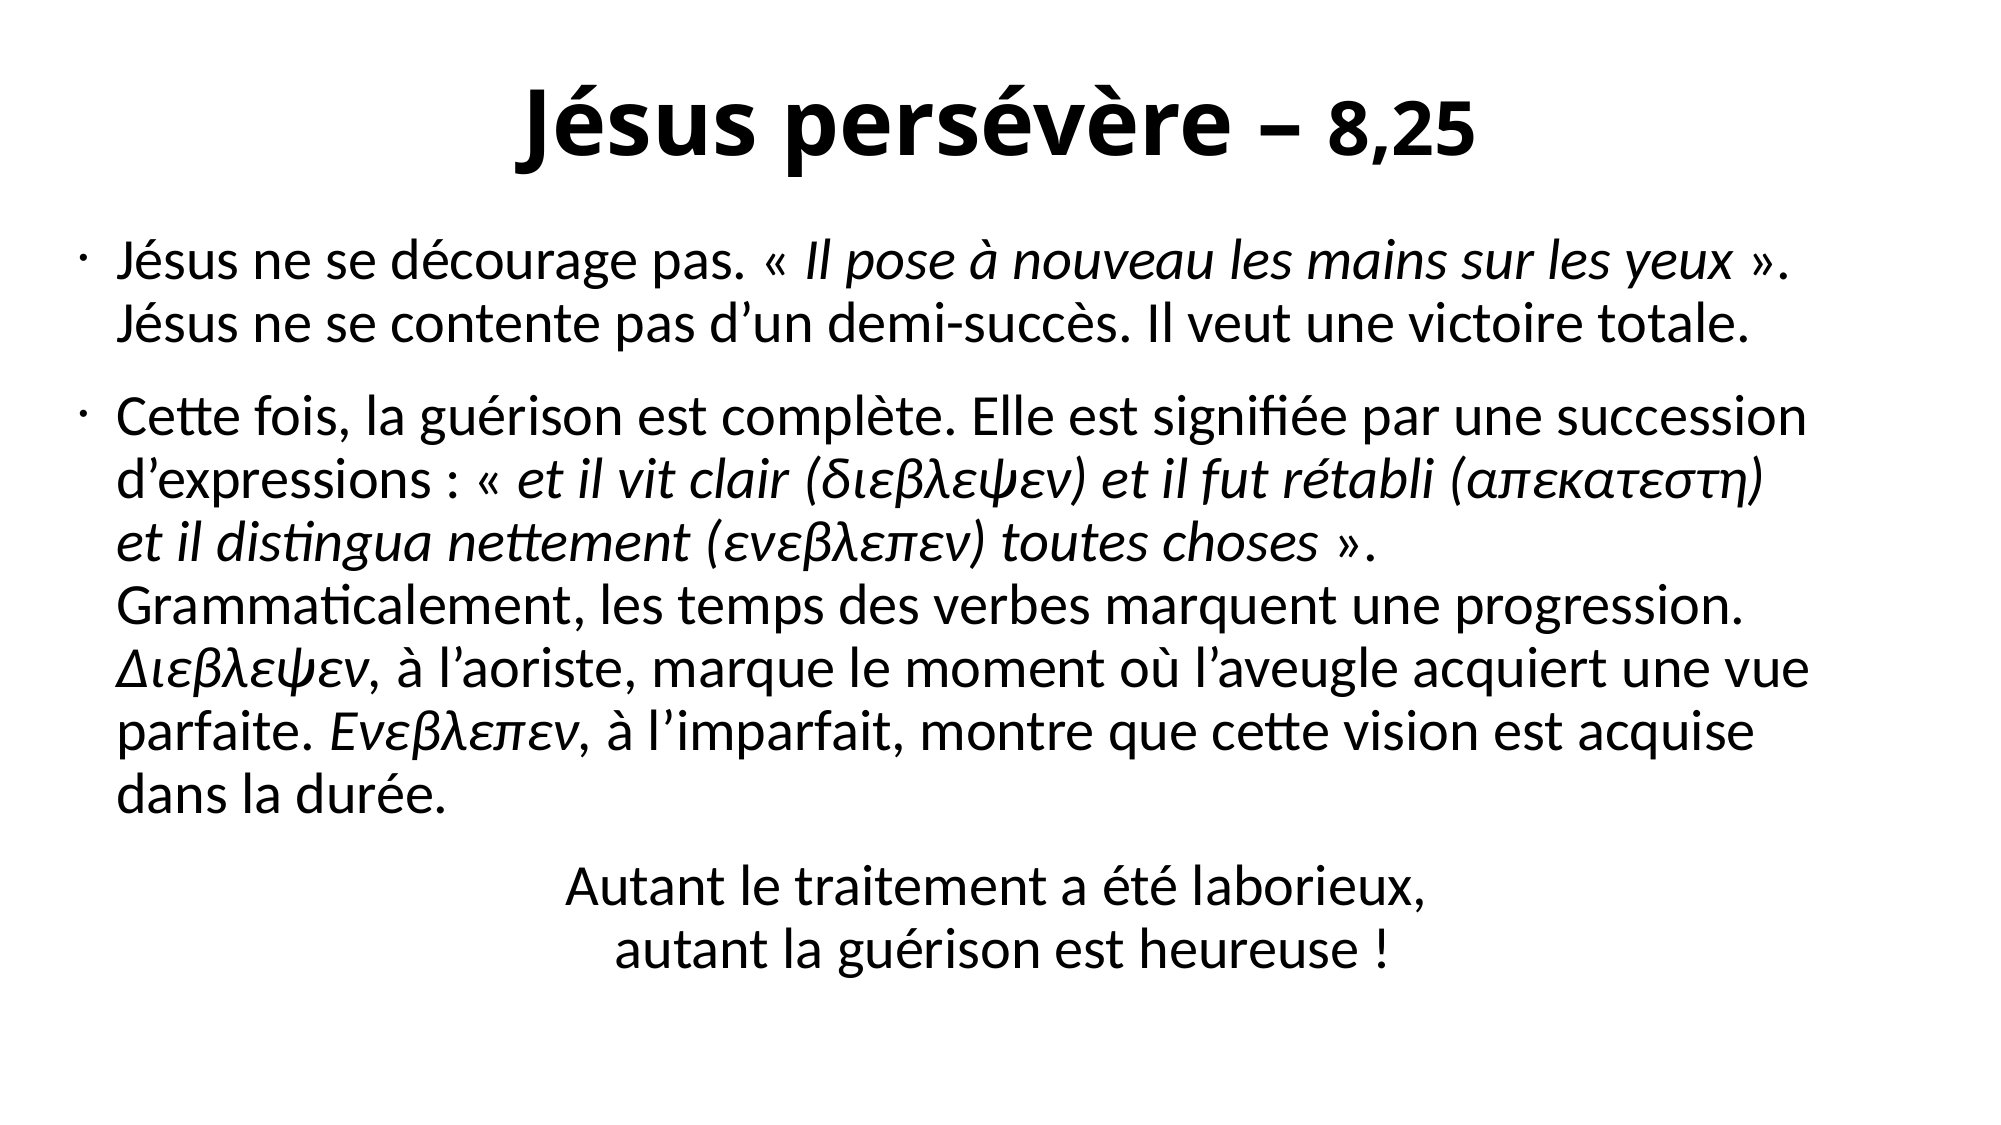

# Jésus persévère – 8,25
Jésus ne se décourage pas. « Il pose à nouveau les mains sur les yeux ».
Jésus ne se contente pas d’un demi-succès. Il veut une victoire totale.
Cette fois, la guérison est complète. Elle est signifiée par une succession d’expressions : « et il vit clair (διεβλεψεν) et il fut rétabli (απεκατεστη)
et il distingua nettement (ενεβλεπεν) toutes choses ».
Grammaticalement, les temps des verbes marquent une progression.
Διεβλεψεν, à l’aoriste, marque le moment où l’aveugle acquiert une vue parfaite. Ενεβλεπεν, à l’imparfait, montre que cette vision est acquise
dans la durée.
Autant le traitement a été laborieux,
autant la guérison est heureuse !